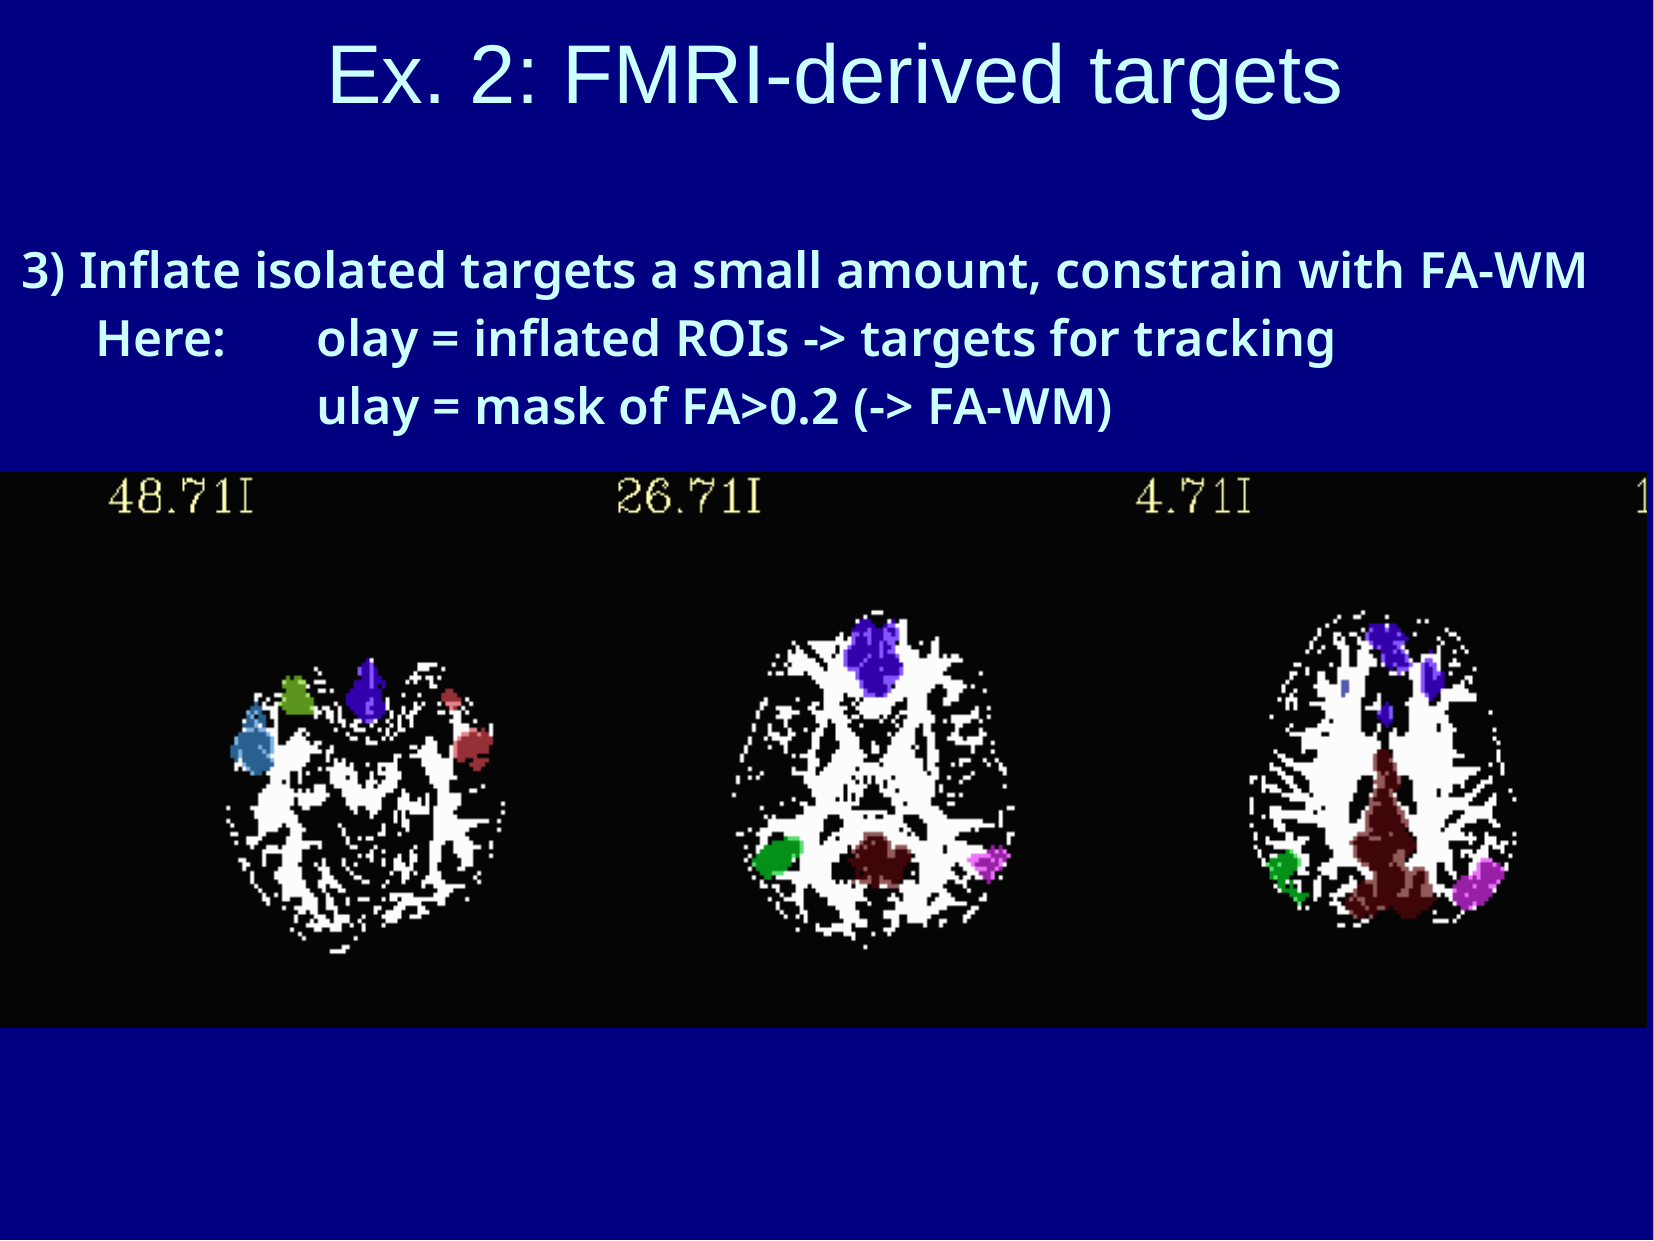

# Ex. 2: FMRI-derived targets
3) Inflate isolated targets a small amount, constrain with FA-WM
	Here:		olay = inflated ROIs -> targets for tracking
				ulay = mask of FA>0.2 (-> FA-WM)